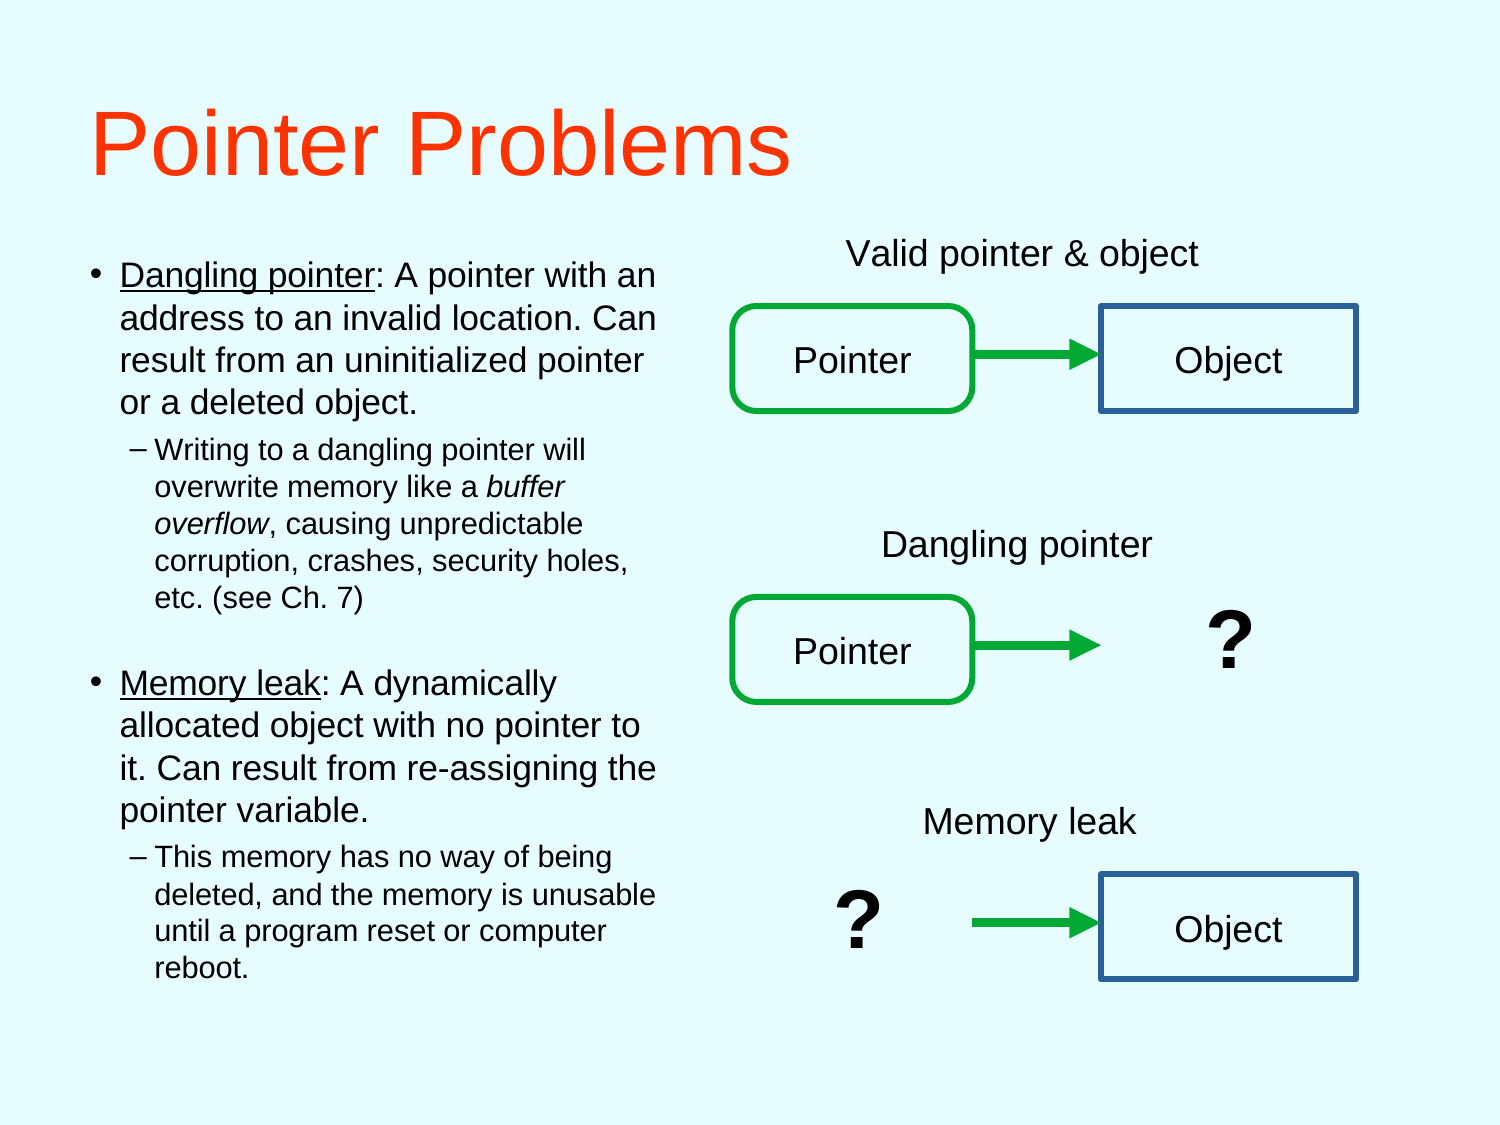

# Pointer Problems
Valid pointer & object
Dangling pointer: A pointer with an address to an invalid location. Can result from an uninitialized pointer or a deleted object.
Writing to a dangling pointer will overwrite memory like a buffer overflow, causing unpredictable corruption, crashes, security holes, etc. (see Ch. 7)
Memory leak: A dynamically allocated object with no pointer to it. Can result from re-assigning the pointer variable.
This memory has no way of being deleted, and the memory is unusable until a program reset or computer reboot.
Pointer
Object
Dangling pointer
?
Pointer
Memory leak
?
Object